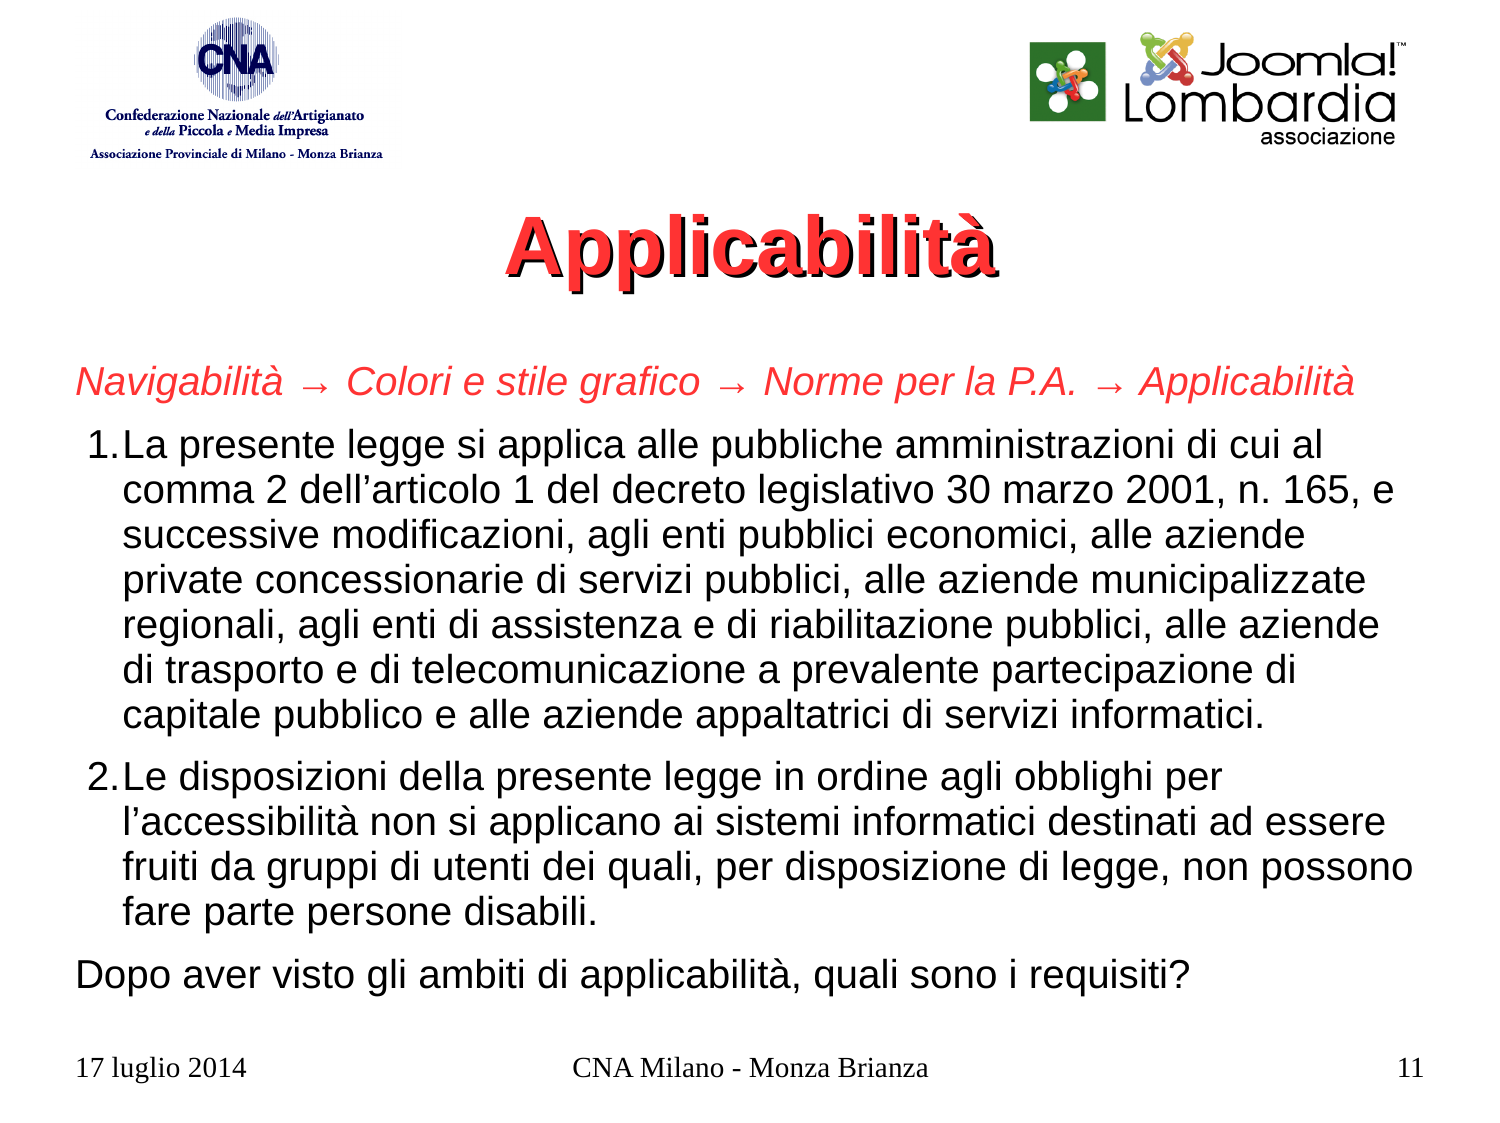

# Applicabilità
Navigabilità → Colori e stile grafico → Norme per la P.A. → Applicabilità
La presente legge si applica alle pubbliche amministrazioni di cui al comma 2 dell’articolo 1 del decreto legislativo 30 marzo 2001, n. 165, e successive modificazioni, agli enti pubblici economici, alle aziende private concessionarie di servizi pubblici, alle aziende municipalizzate regionali, agli enti di assistenza e di riabilitazione pubblici, alle aziende di trasporto e di telecomunicazione a prevalente partecipazione di capitale pubblico e alle aziende appaltatrici di servizi informatici.
Le disposizioni della presente legge in ordine agli obblighi per l’accessibilità non si applicano ai sistemi informatici destinati ad essere fruiti da gruppi di utenti dei quali, per disposizione di legge, non possono fare parte persone disabili.
Dopo aver visto gli ambiti di applicabilità, quali sono i requisiti?
17 luglio 2014
CNA Milano - Monza Brianza
11